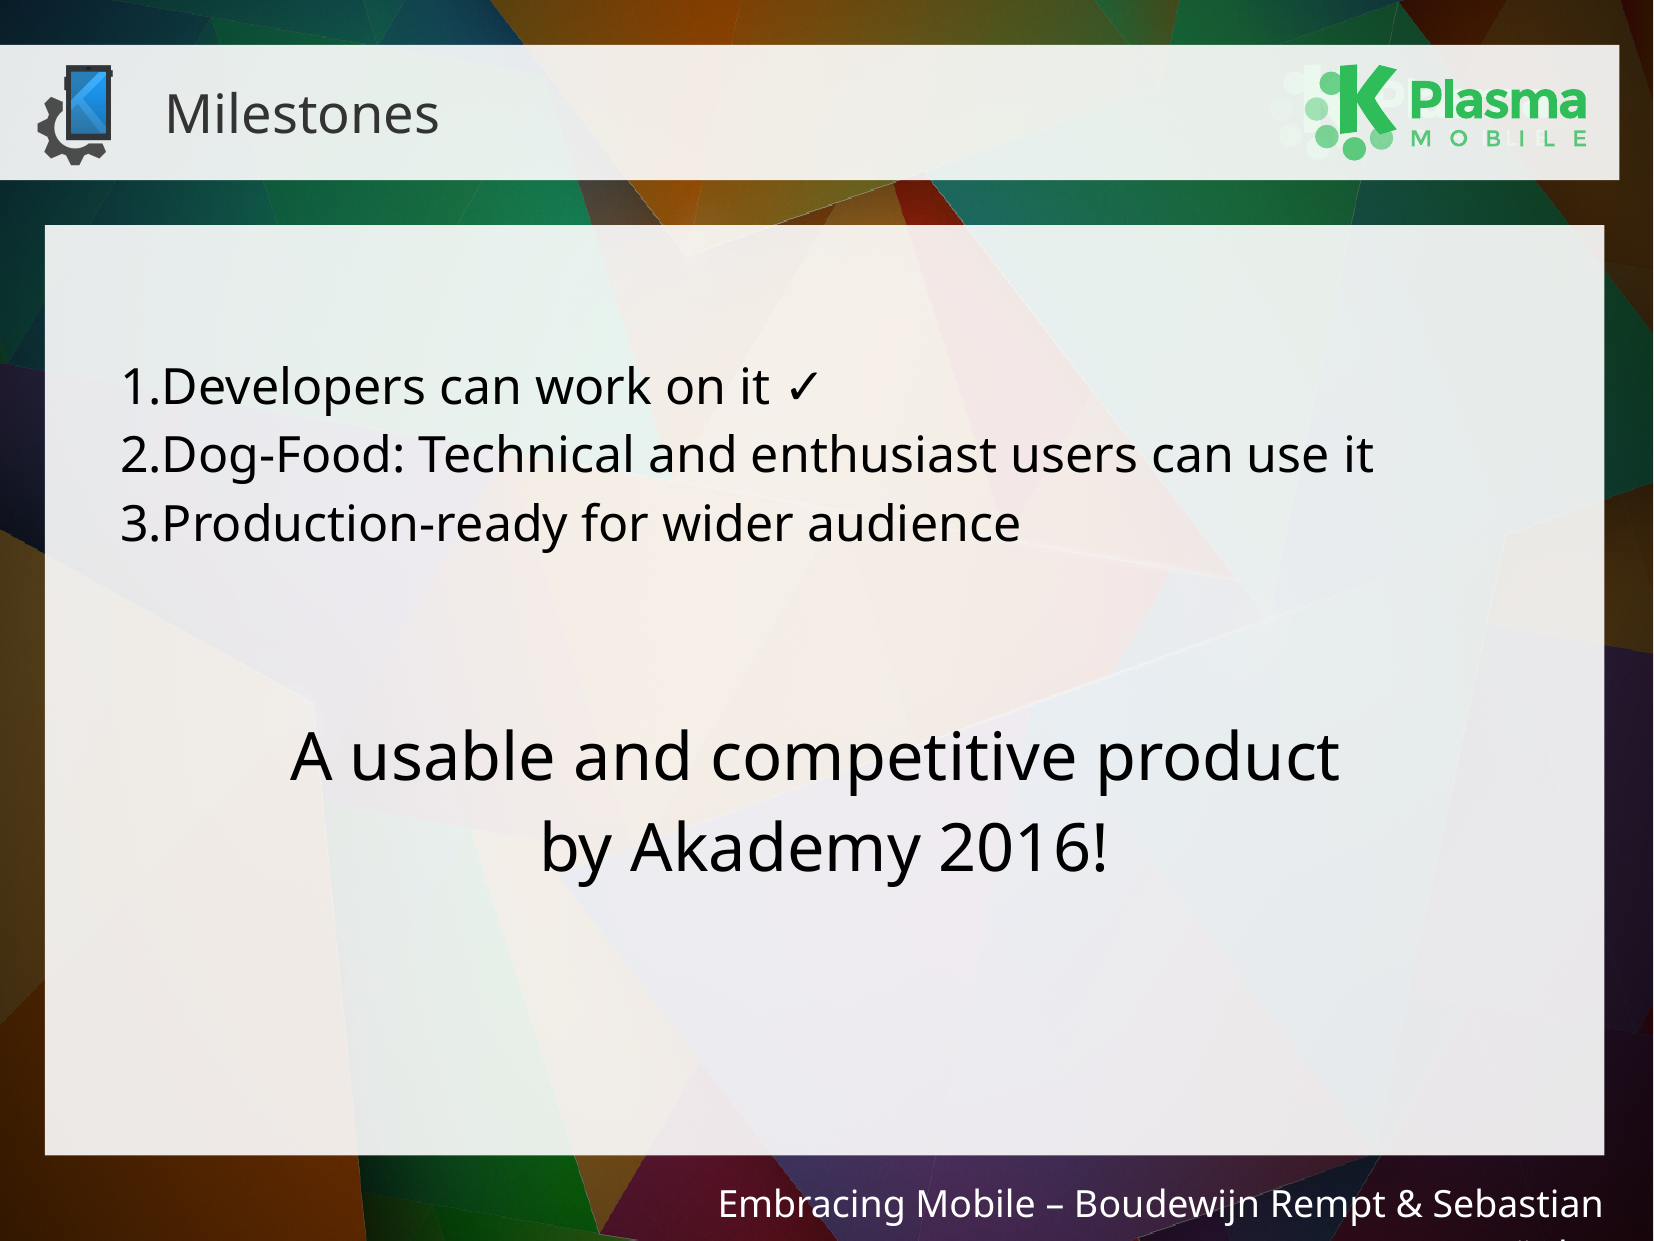

Milestones
Developers can work on it ✓
Dog-Food: Technical and enthusiast users can use it
Production-ready for wider audience
A usable and competitive product
by Akademy 2016!